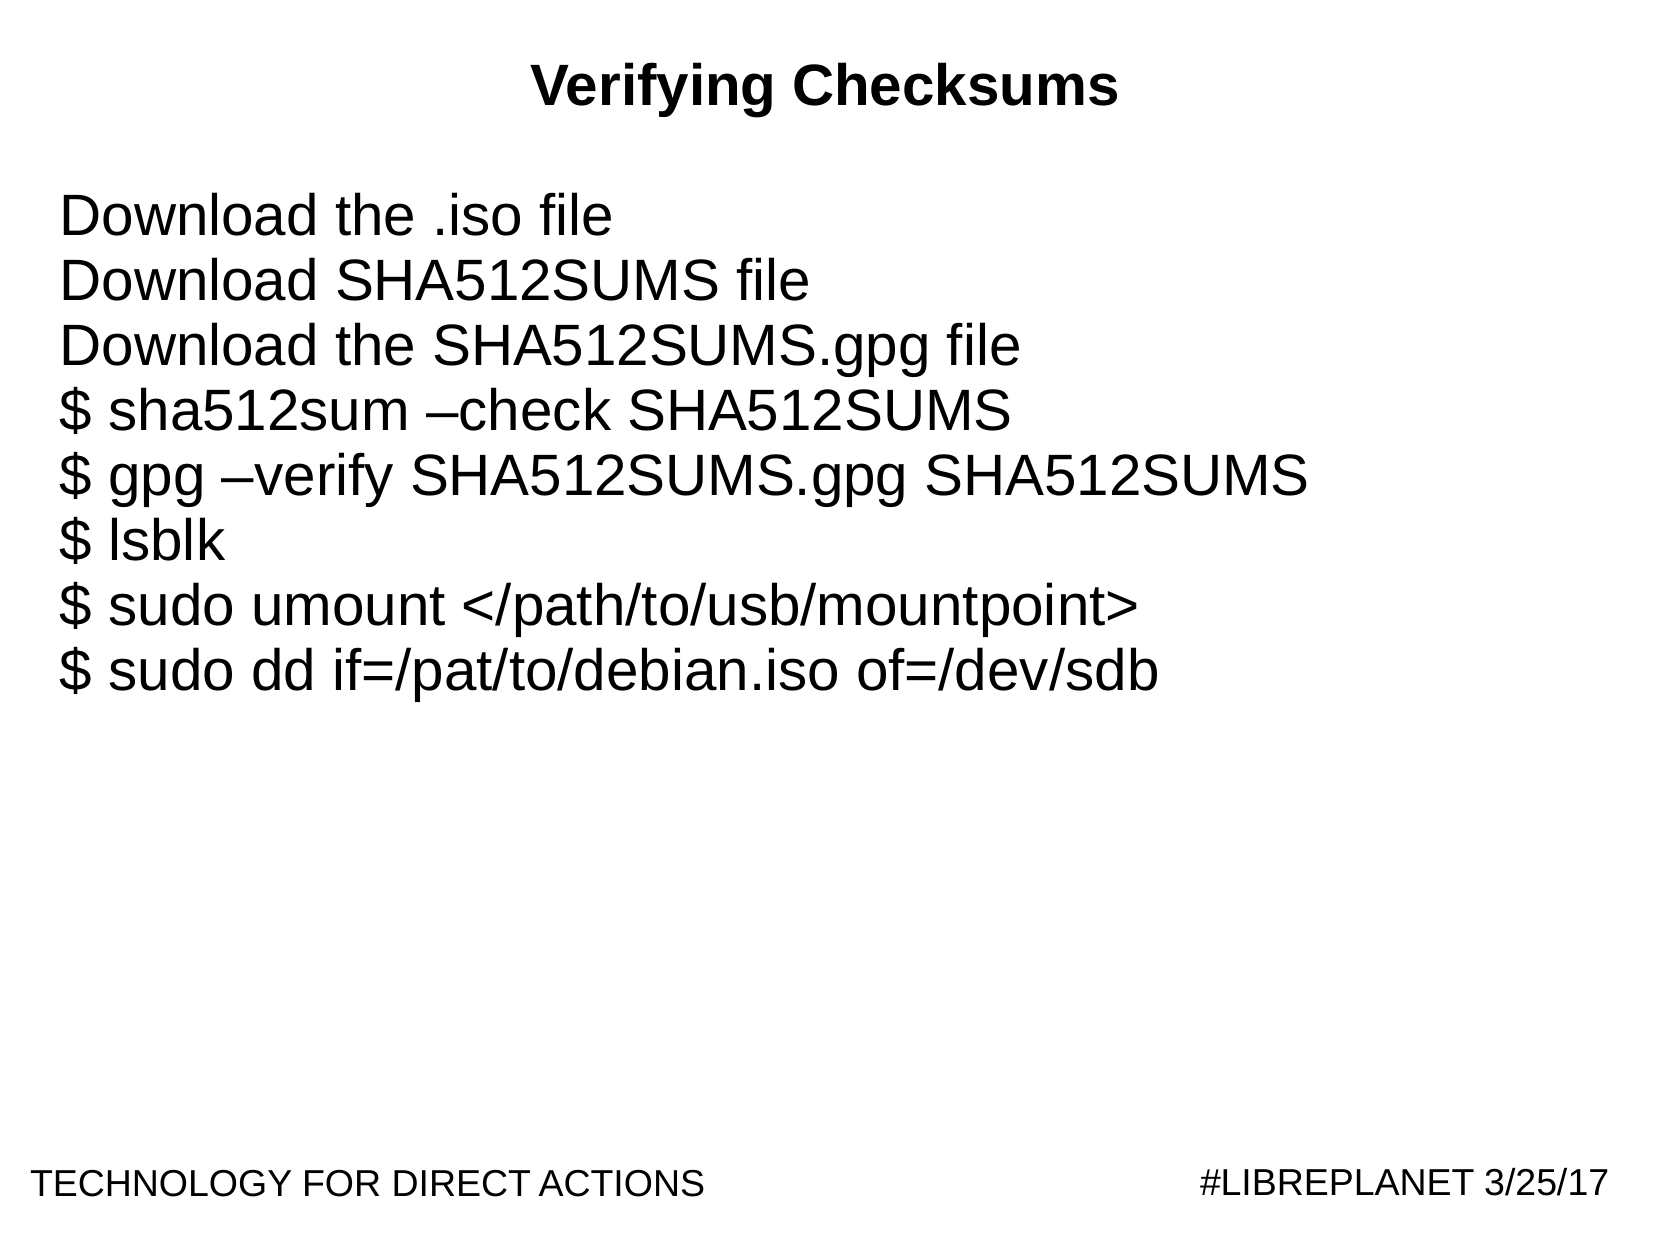

Verifying Checksums
Download the .iso file
Download SHA512SUMS file
Download the SHA512SUMS.gpg file
$ sha512sum –check SHA512SUMS
$ gpg –verify SHA512SUMS.gpg SHA512SUMS
$ lsblk
$ sudo umount </path/to/usb/mountpoint>
$ sudo dd if=/pat/to/debian.iso of=/dev/sdb
# TECHNOLOGY FOR DIRECT ACTIONS
#LIBREPLANET 3/25/17